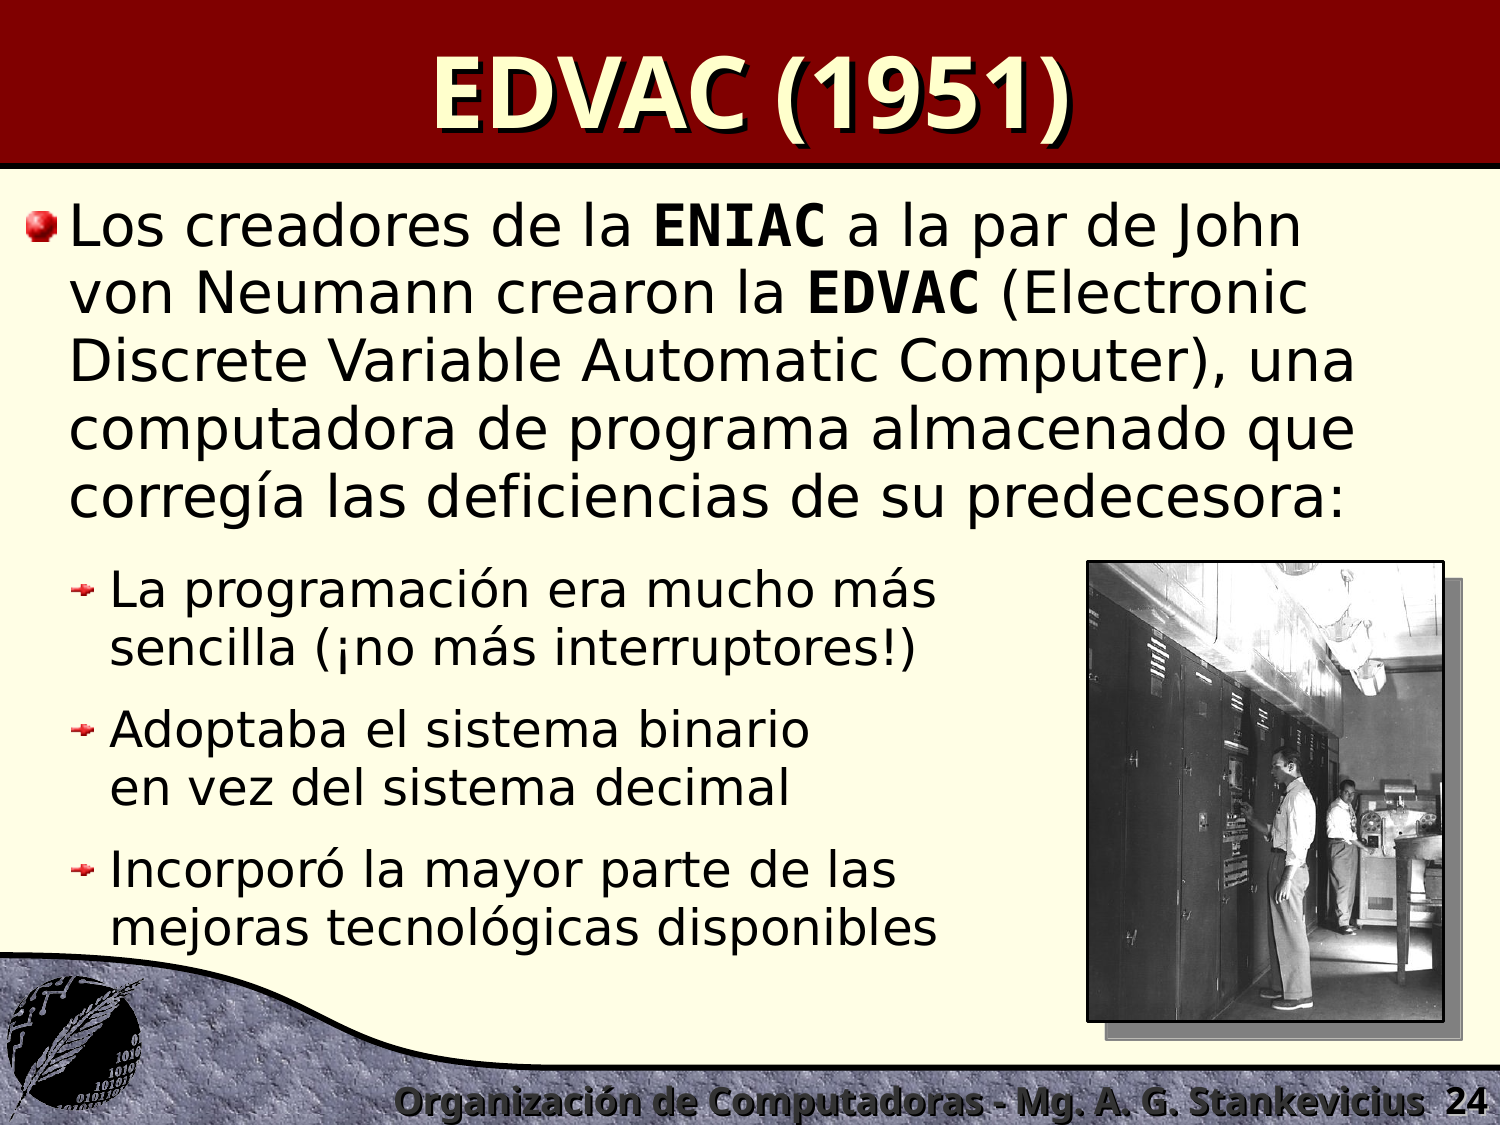

# EDVAC (1951)
Los creadores de la ENIAC a la par de John
von Neumann crearon la EDVAC (Electronic Discrete Variable Automatic Computer), una computadora de programa almacenado que corregía las deficiencias de su predecesora:
La programación era mucho más
sencilla (¡no más interruptores!)
Adoptaba el sistema binario
en vez del sistema decimal
Incorporó la mayor parte de las
mejoras tecnológicas disponibles
24